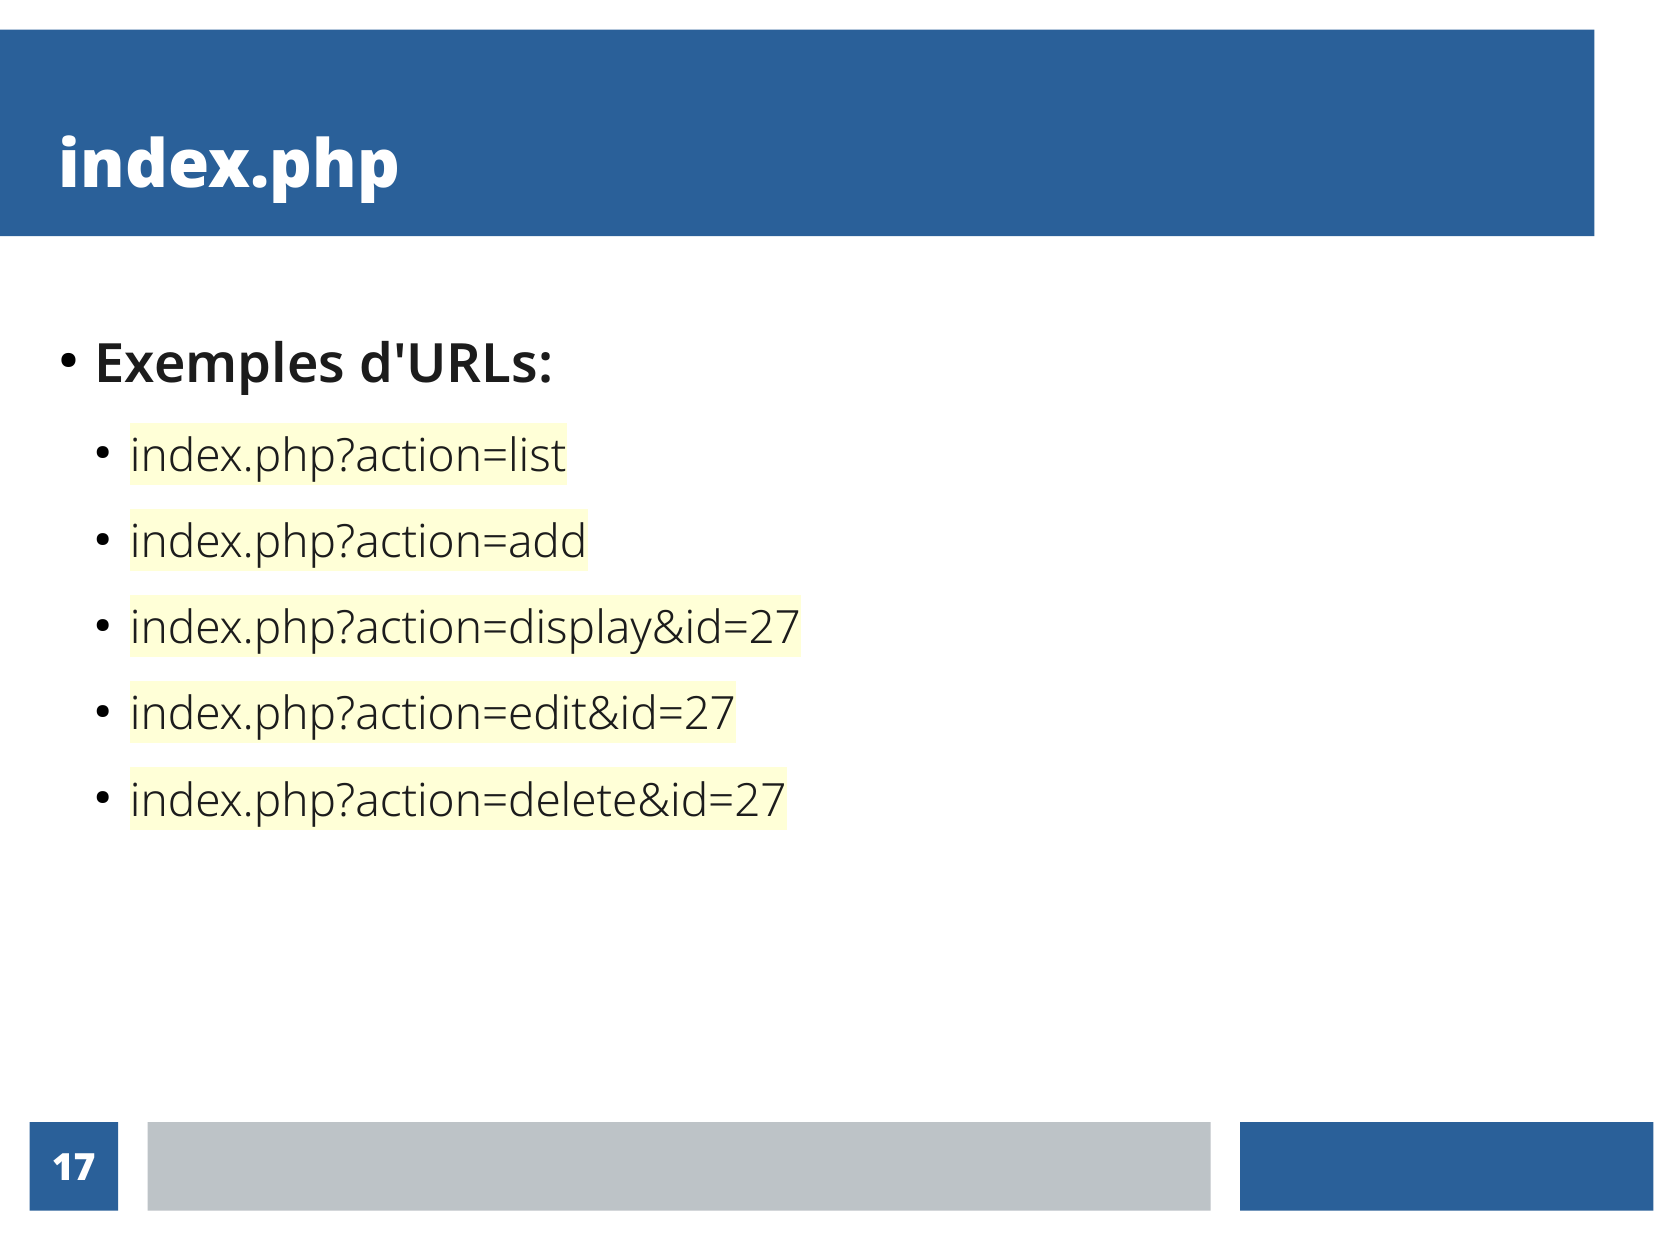

# index.php
Exemples d'URLs:
index.php?action=list
index.php?action=add
index.php?action=display&id=27
index.php?action=edit&id=27
index.php?action=delete&id=27
17